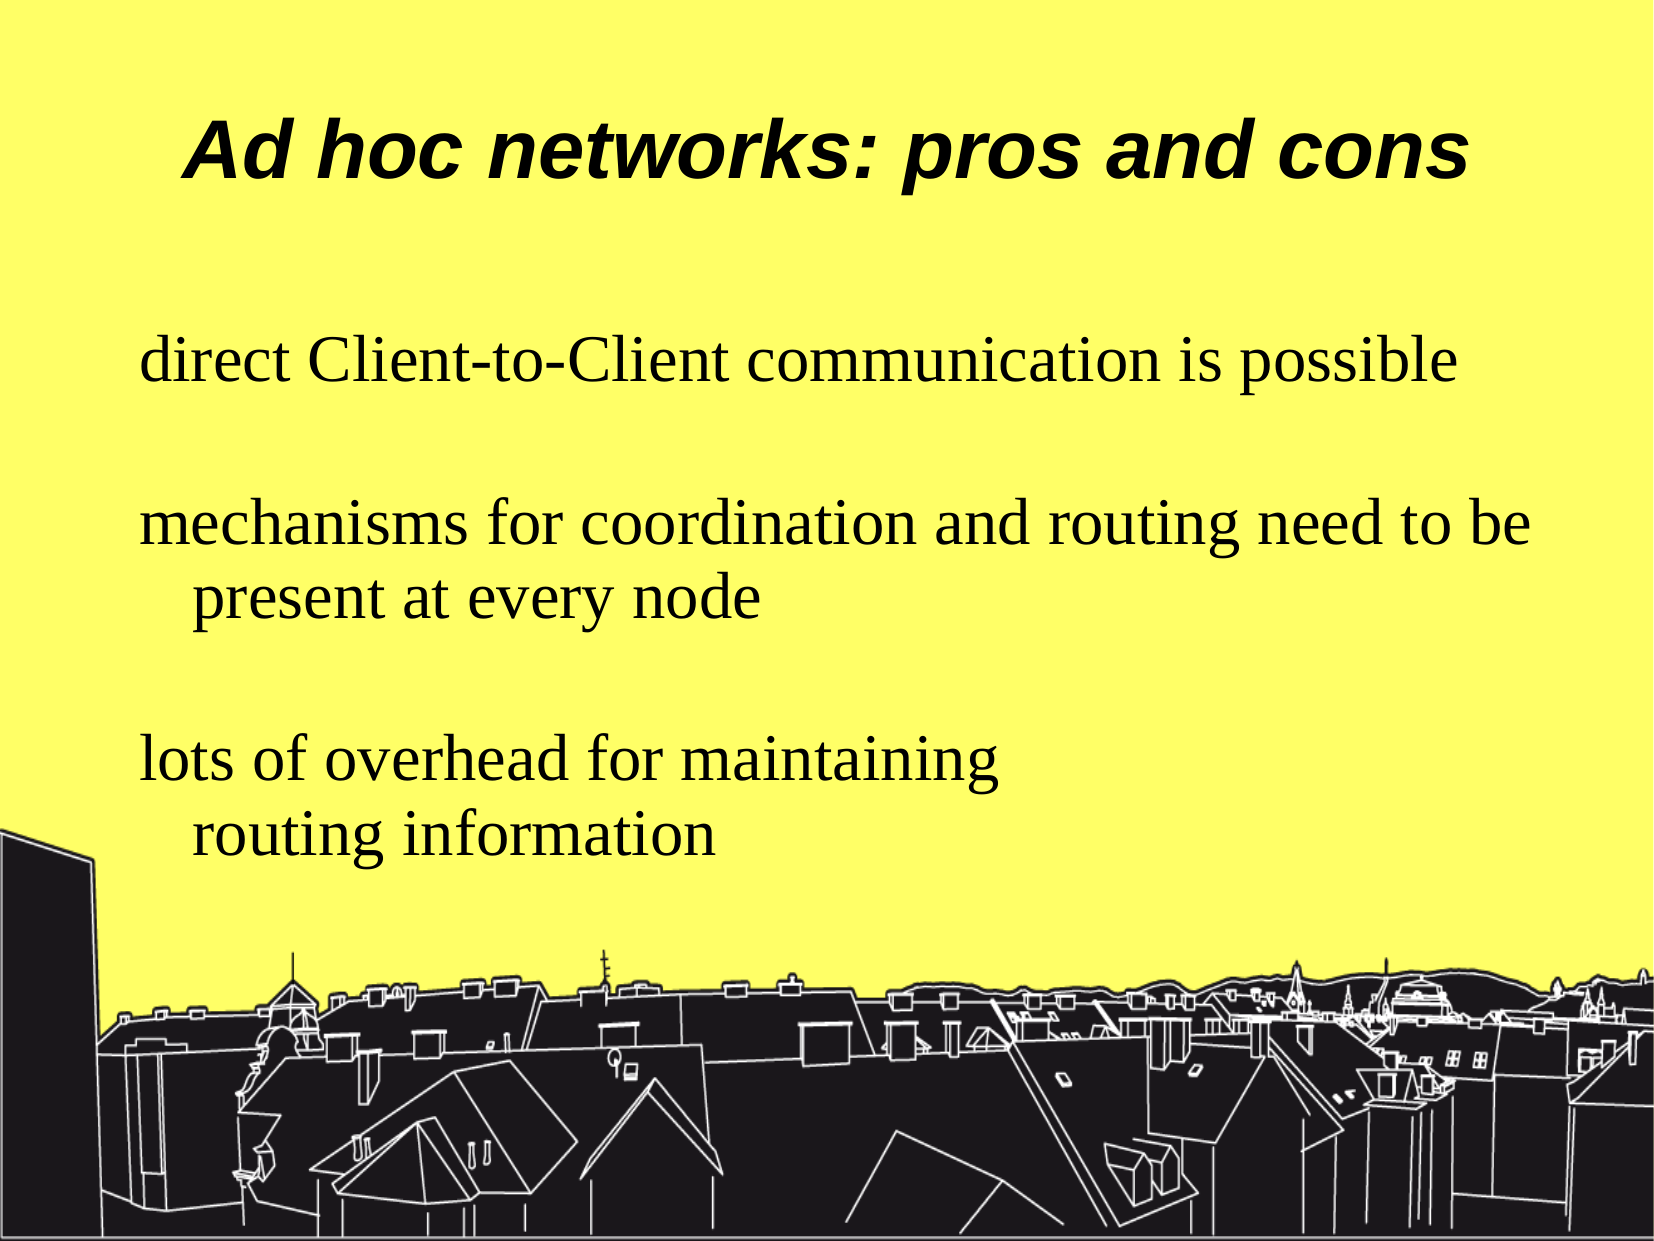

# Ad hoc networks: pros and cons
direct Client-to-Client communication is possible
mechanisms for coordination and routing need to be present at every node
lots of overhead for maintaining
routing information